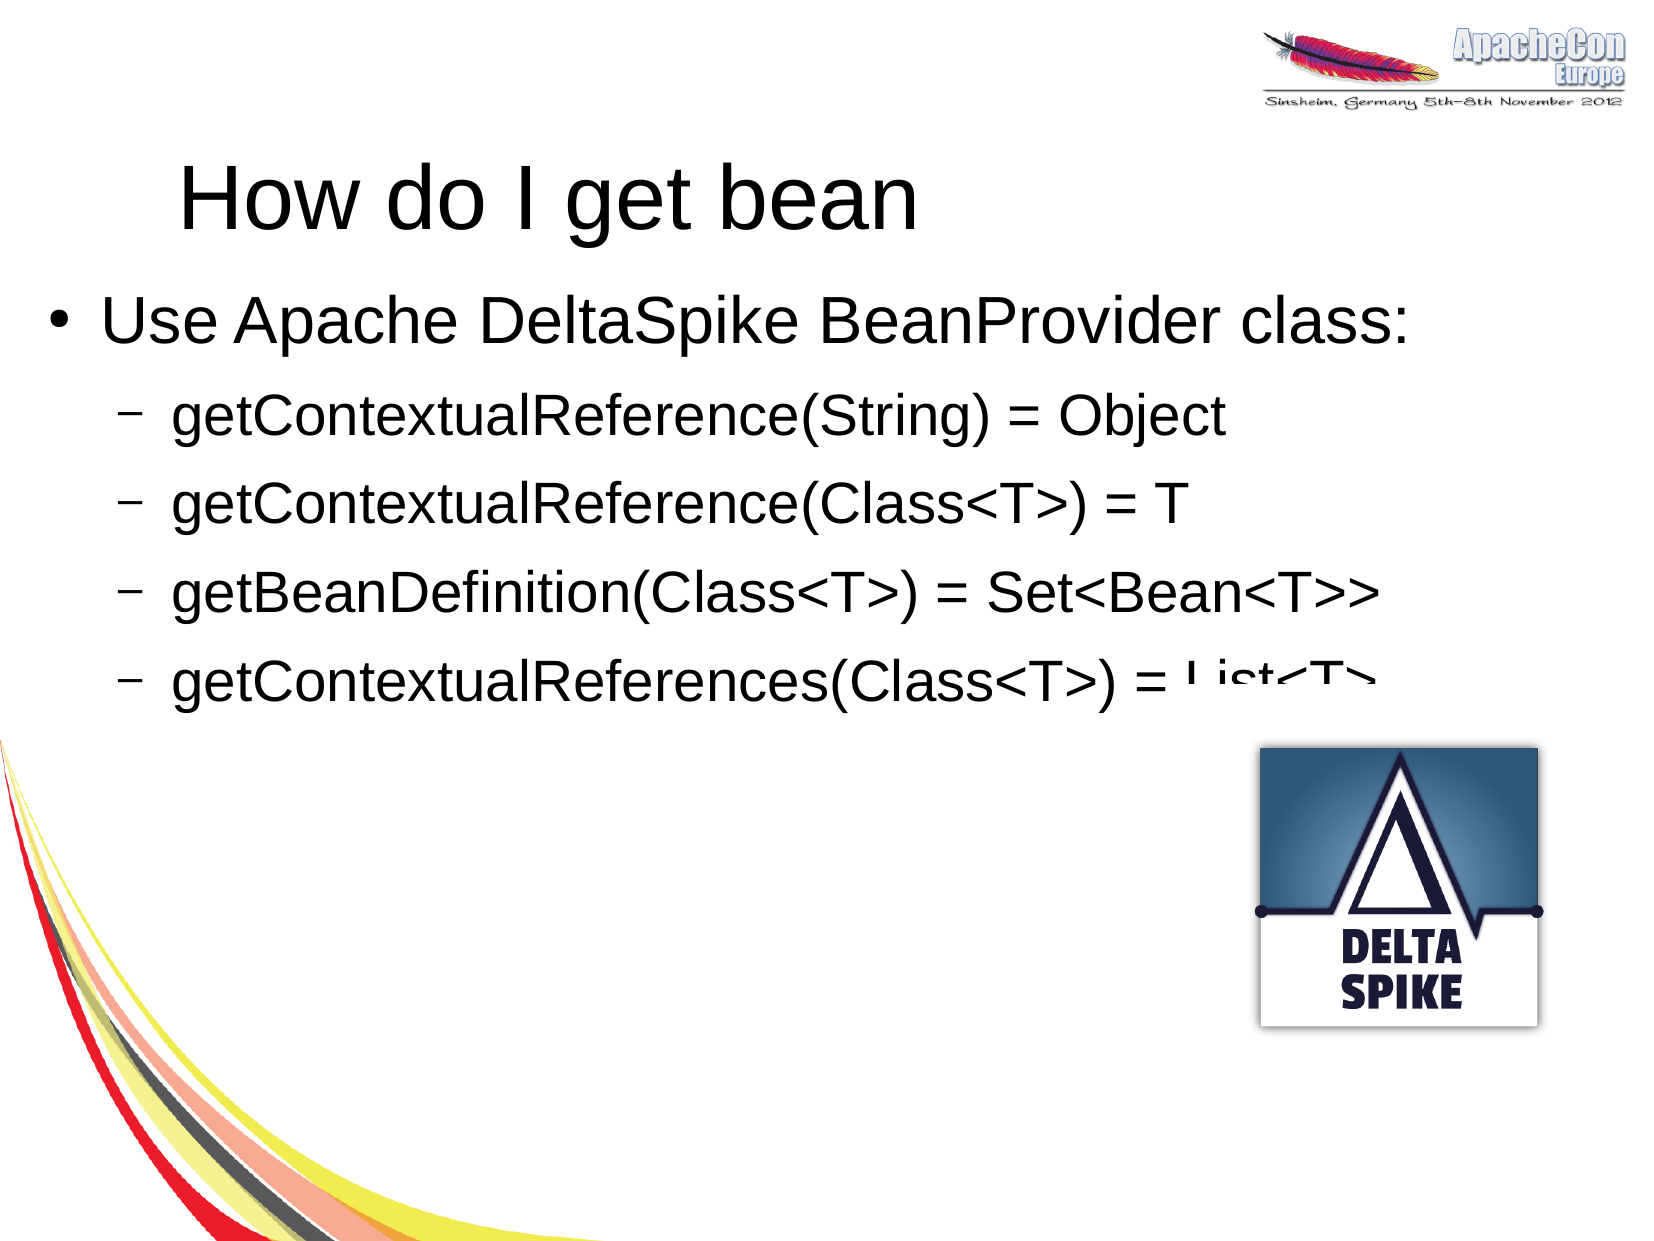

# How do I get bean
Use Apache DeltaSpike BeanProvider class:
getContextualReference(String) = Object
getContextualReference(Class<T>) = T
getBeanDefinition(Class<T>) = Set<Bean<T>>
getContextualReferences(Class<T>) = List<T>